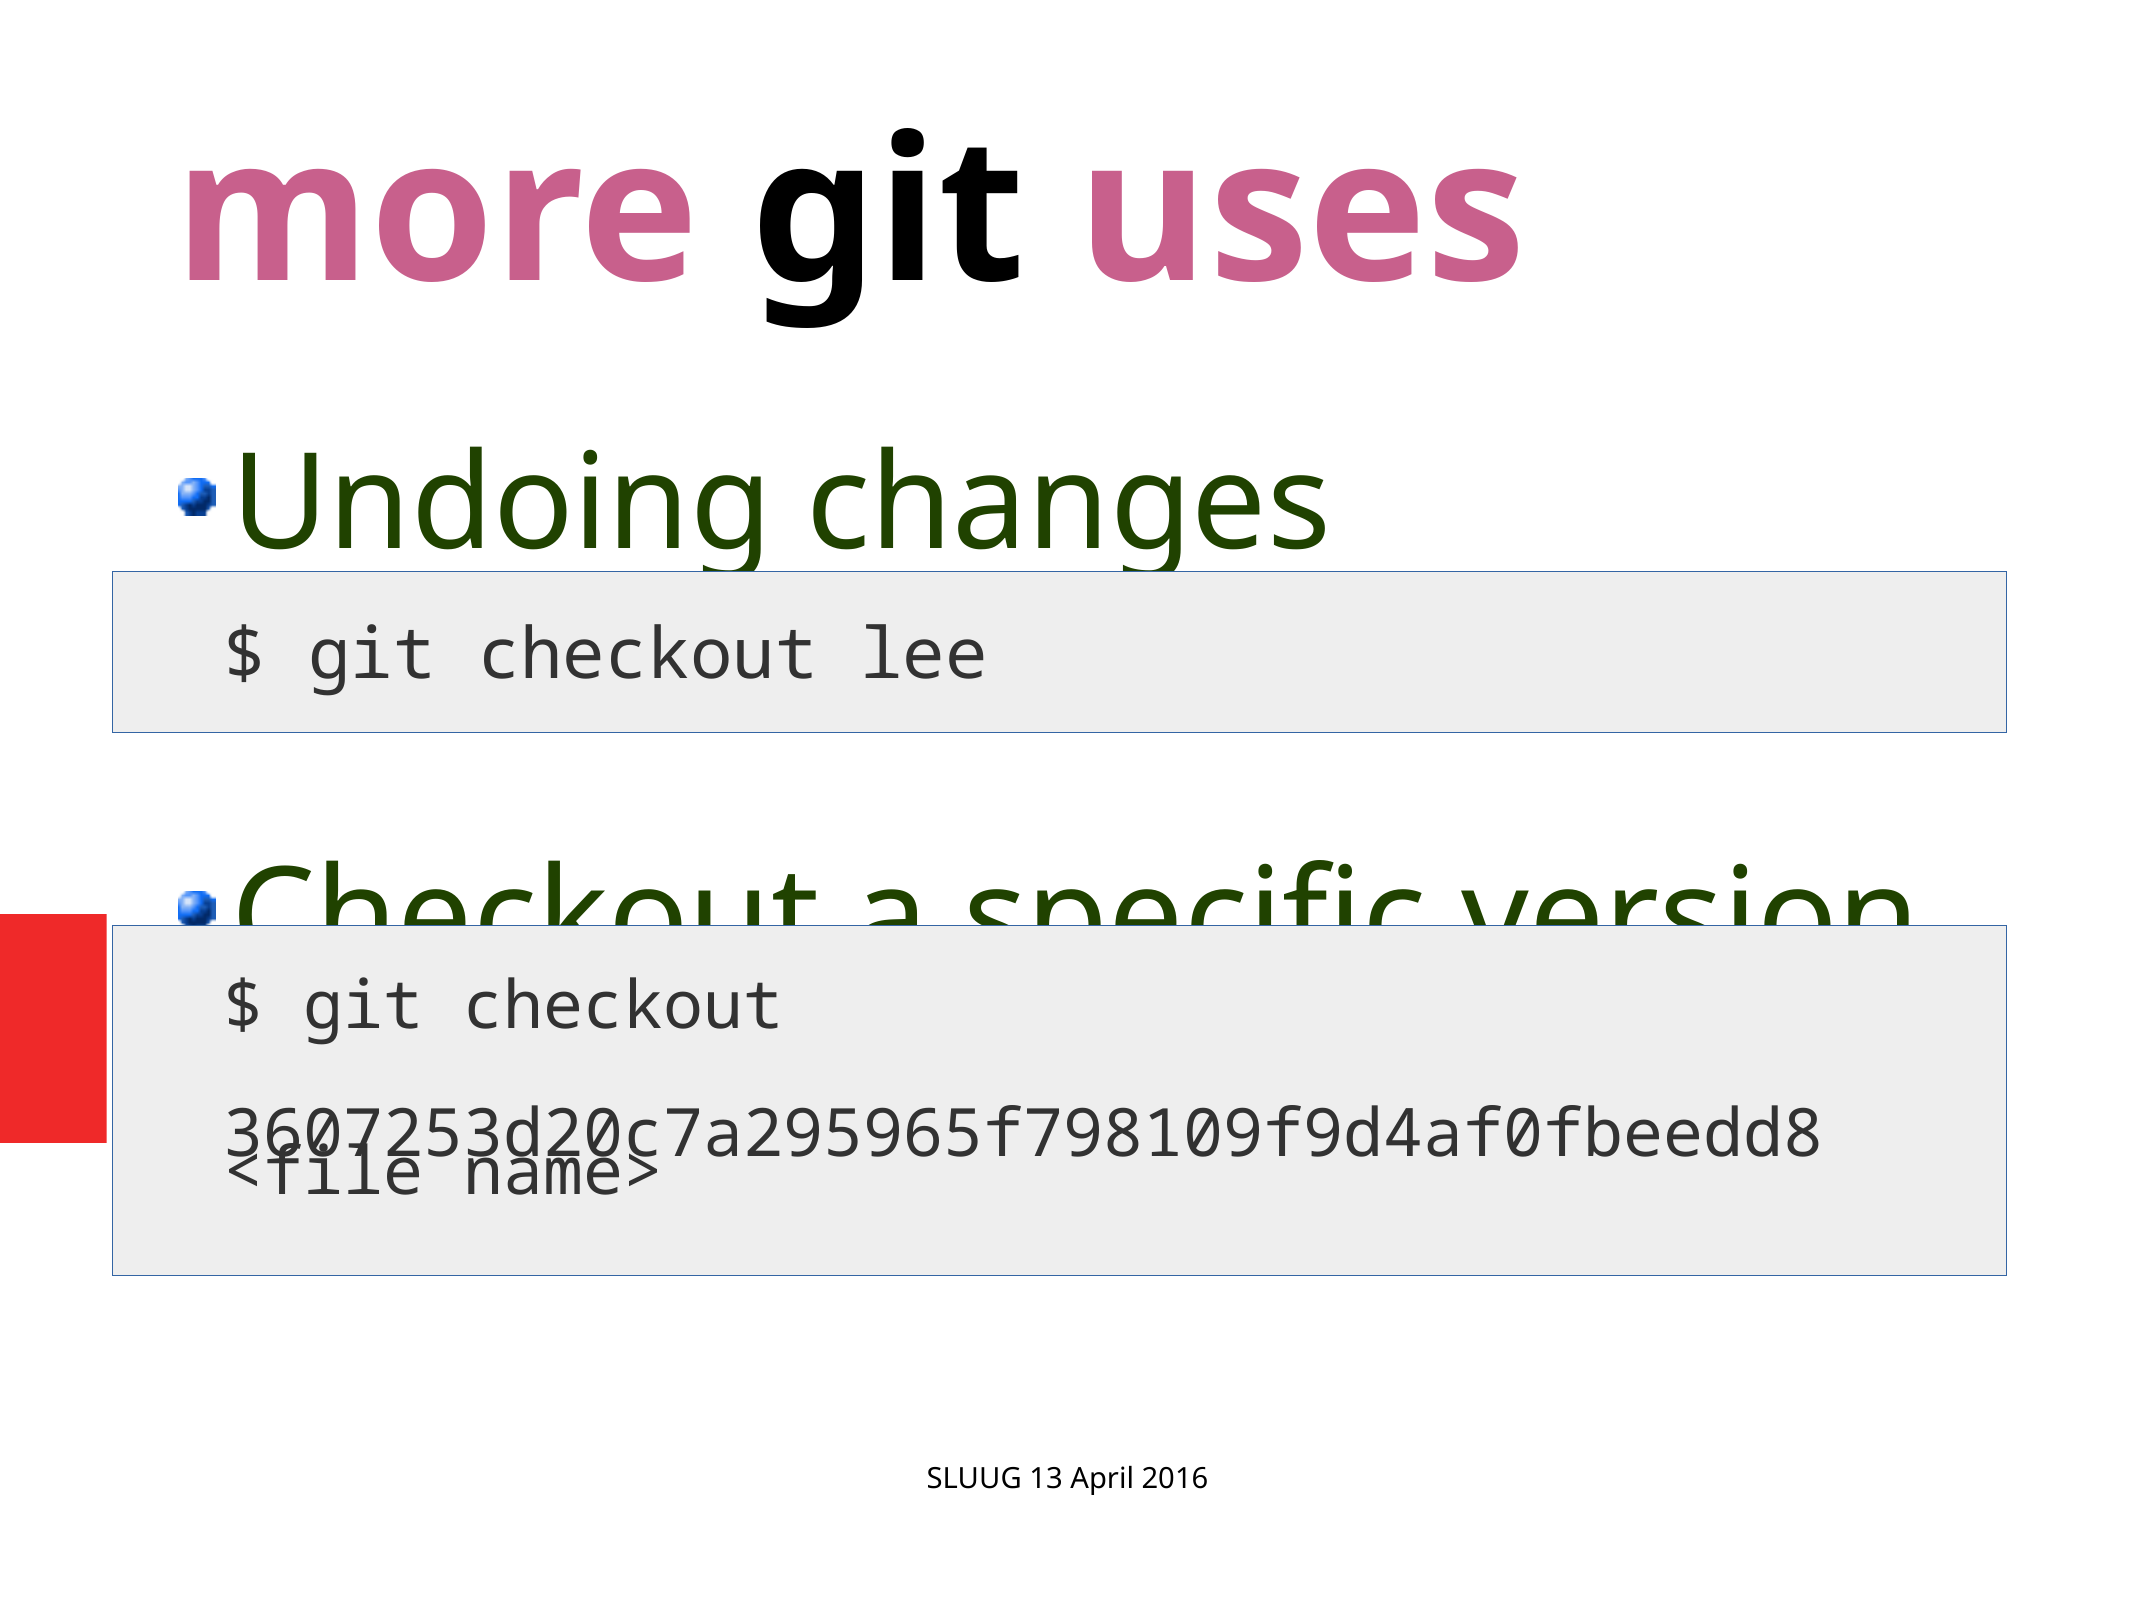

# more git uses
Undoing changes
Checkout a specific version
$ git checkout lee
$ git checkout
3607253d20c7a295965f798109f9d4af0fbeedd8 <file name>